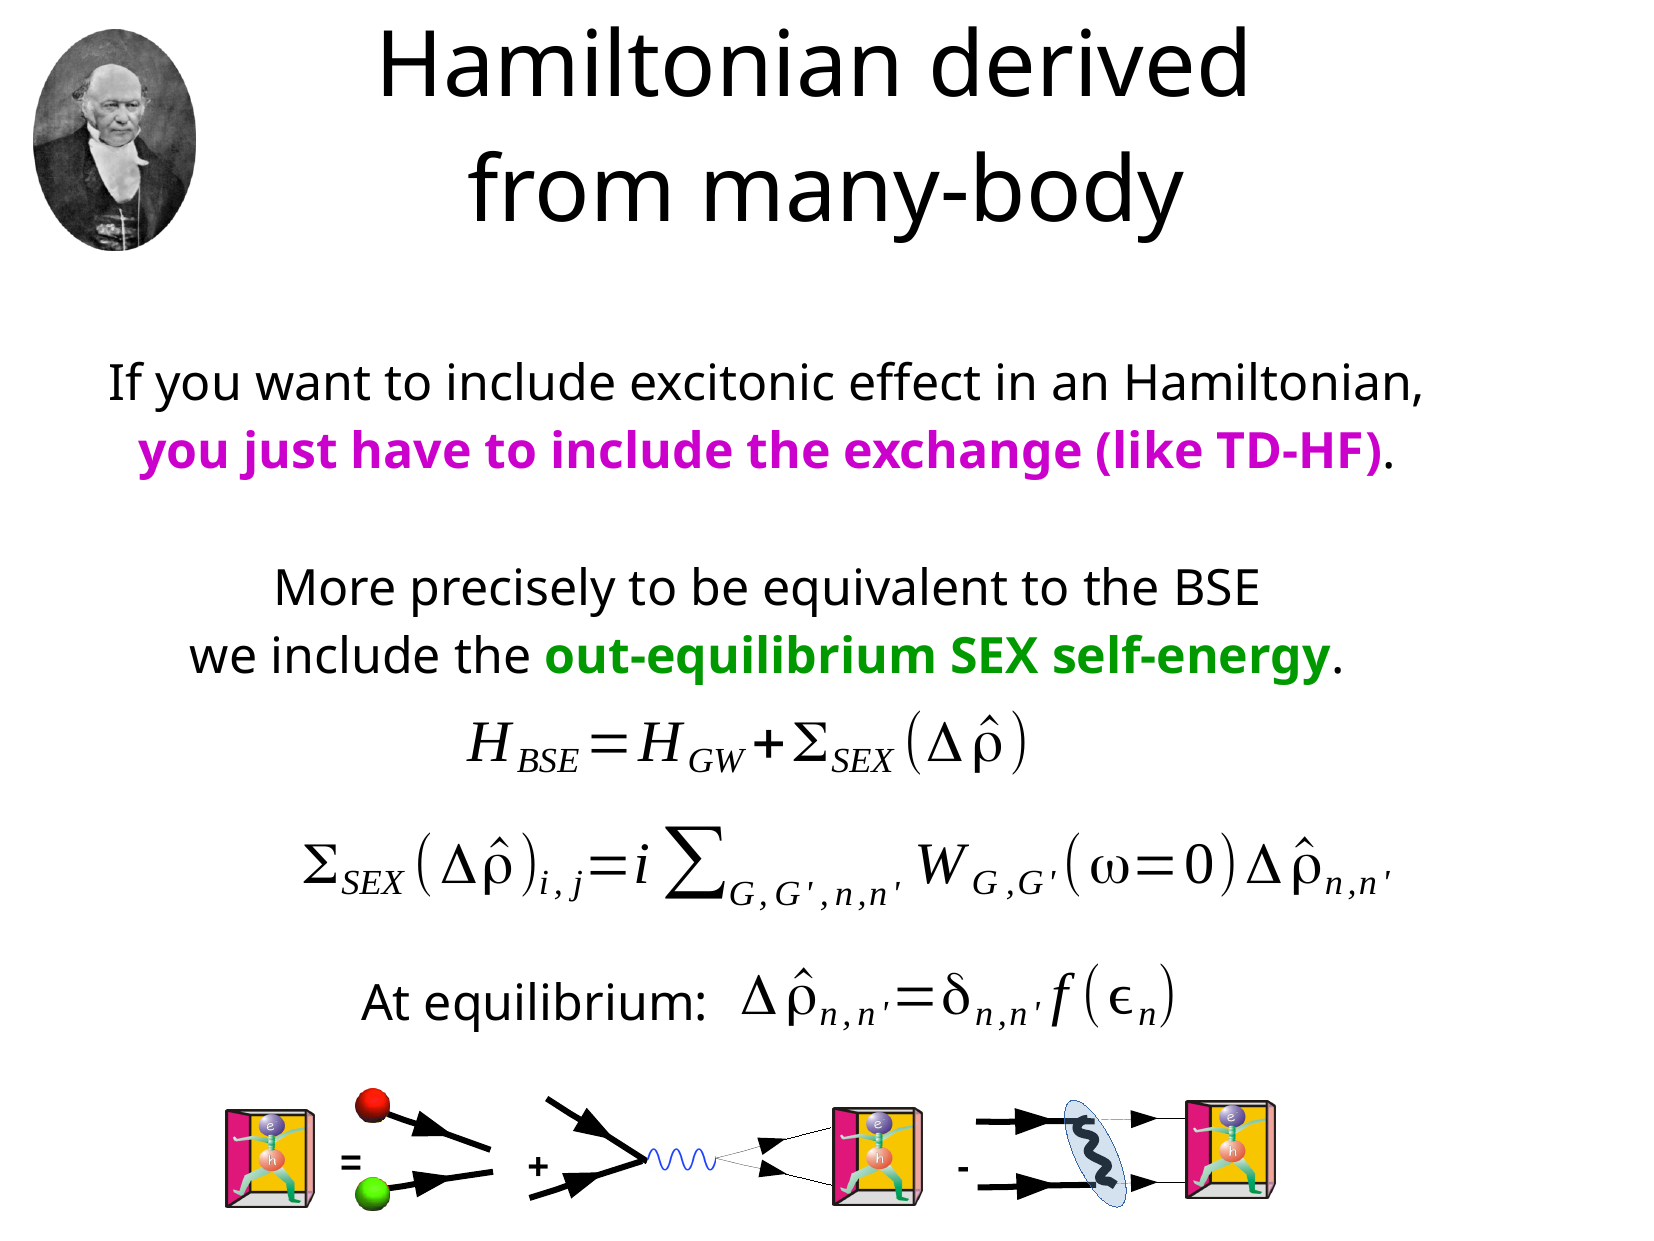

# Hamiltonian derived from many-body
If you want to include excitonic effect in an Hamiltonian,
you just have to include the exchange (like TD-HF).
More precisely to be equivalent to the BSE
we include the out-equilibrium SEX self-energy.
At equilibrium:
=
+
-